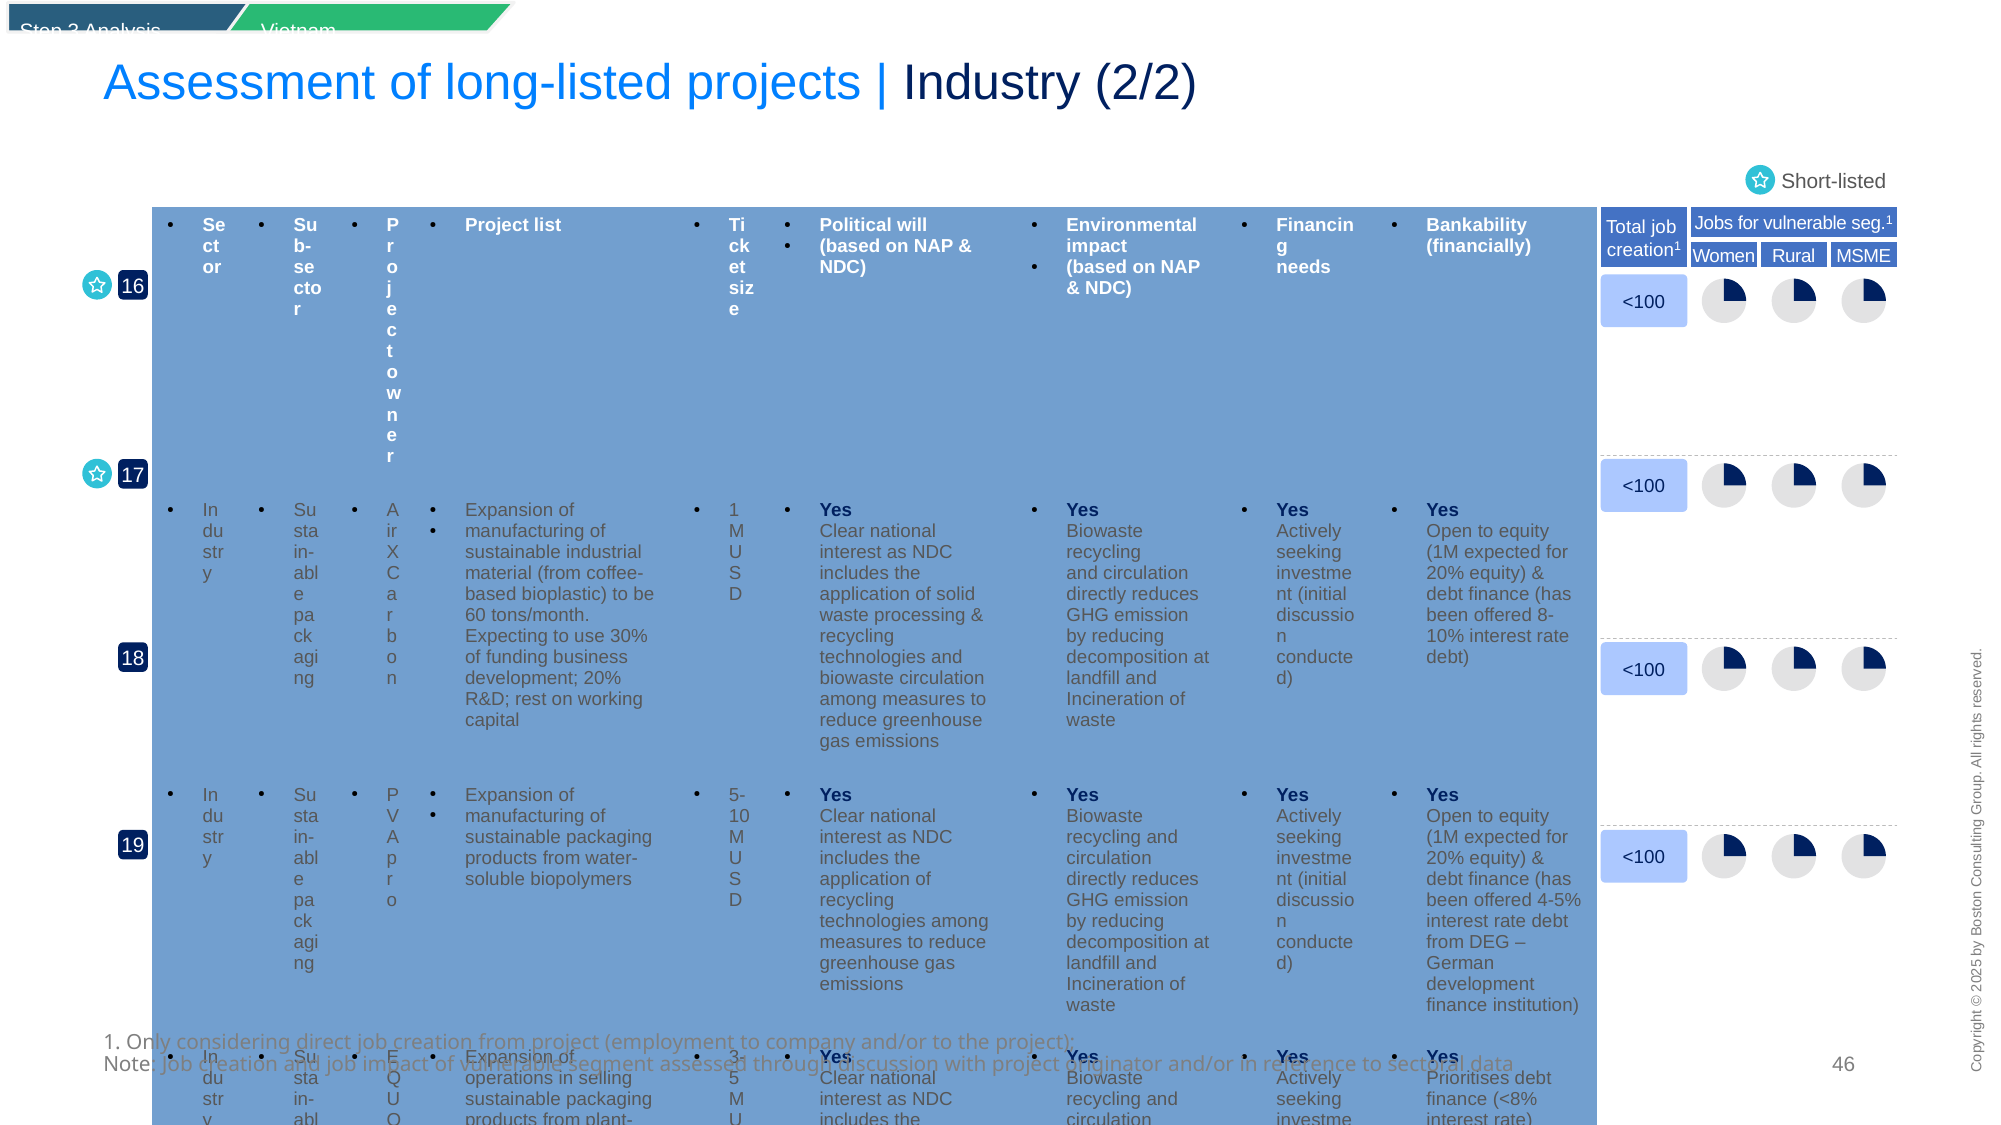

Step 3 Analysis
Vietnam
# Assessment of long-listed projects | Industry (2/2)
Short-listed
| Sector | Sub-sector | Project owner | Project list | Ticket size | Political will (based on NAP & NDC) | Environmental impact (based on NAP & NDC) | Financing needs | Bankability (financially) |
| --- | --- | --- | --- | --- | --- | --- | --- | --- |
| Industry | Sustain-able packaging | AirX Carbon | Expansion of manufacturing of sustainable industrial material (from coffee-based bioplastic) to be 60 tons/month. Expecting to use 30% of funding business development; 20% R&D; rest on working capital | 1M USD | Yes Clear national interest as NDC includes the application of solid waste processing & recycling technologies and biowaste circulation among measures to reduce greenhouse gas emissions | Yes Biowaste recycling and circulation directly reduces GHG emission by reducing decomposition at landfill and Incineration of waste | Yes Actively seeking investment (initial discussion conducted) | Yes Open to equity (1M expected for 20% equity) & debt finance (has been offered 8-10% interest rate debt) |
| Industry | Sustain-able packaging | PVA pro | Expansion of manufacturing of sustainable packaging products from water-soluble biopolymers | 5-10M USD | Yes Clear national interest as NDC includes the application of recycling technologies among measures to reduce greenhouse gas emissions | Yes Biowaste recycling and circulation directly reduces GHG emission by reducing decomposition at landfill and Incineration of waste | Yes Actively seeking investment (initial discussion conducted) | Yes Open to equity (1M expected for 20% equity) & debt finance (has been offered 4-5% interest rate debt from DEG – German development finance institution) |
| Industry | Sustain-able packaging | EQUO | Expansion of operations in selling sustainable packaging products from plant-based materials & biowaste & organic materials (to replace plastics) | 3-5M USD | Yes Clear national interest as NDC includes the application of solid waste processing & recycling technologies and biowaste circulation among measures to reduce greenhouse gas emissions | Yes Biowaste recycling and circulation directly reduces GHG emission by reducing decomposition at landfill and Incineration of waste | Yes Actively seeking investment (initial discussion conducted) | Yes Prioritises debt finance (<8% interest rate) |
| Industry | Climate-friendly buildings | Cas Energy | Expansion of eco-building services (including planting trees and installing solar energy systems and on-site wastewater and organic waste treatment and recycling) in commercial buildings | 50M USD | Yes National interest is high as NDC includes "develop smart buildings" among areas Vietnam need international support | Yes Contributes directly to reducing GHG emission through using low-CO2 energy source (Solar) and planting tree | Yes Actively seeking investment (initial discussion conducted) | Yes Open to equity & debt finance (4-5% interest rate) |
Total job
creation1
Jobs for vulnerable seg.1
Women
Rural
MSME
16
<100
17
<100
18
<100
19
<100
1. Only considering direct job creation from project (employment to company and/or to the project);
Note: Job creation and job impact of vulnerable segment assessed through discussion with project originator and/or in reference to sectoral data